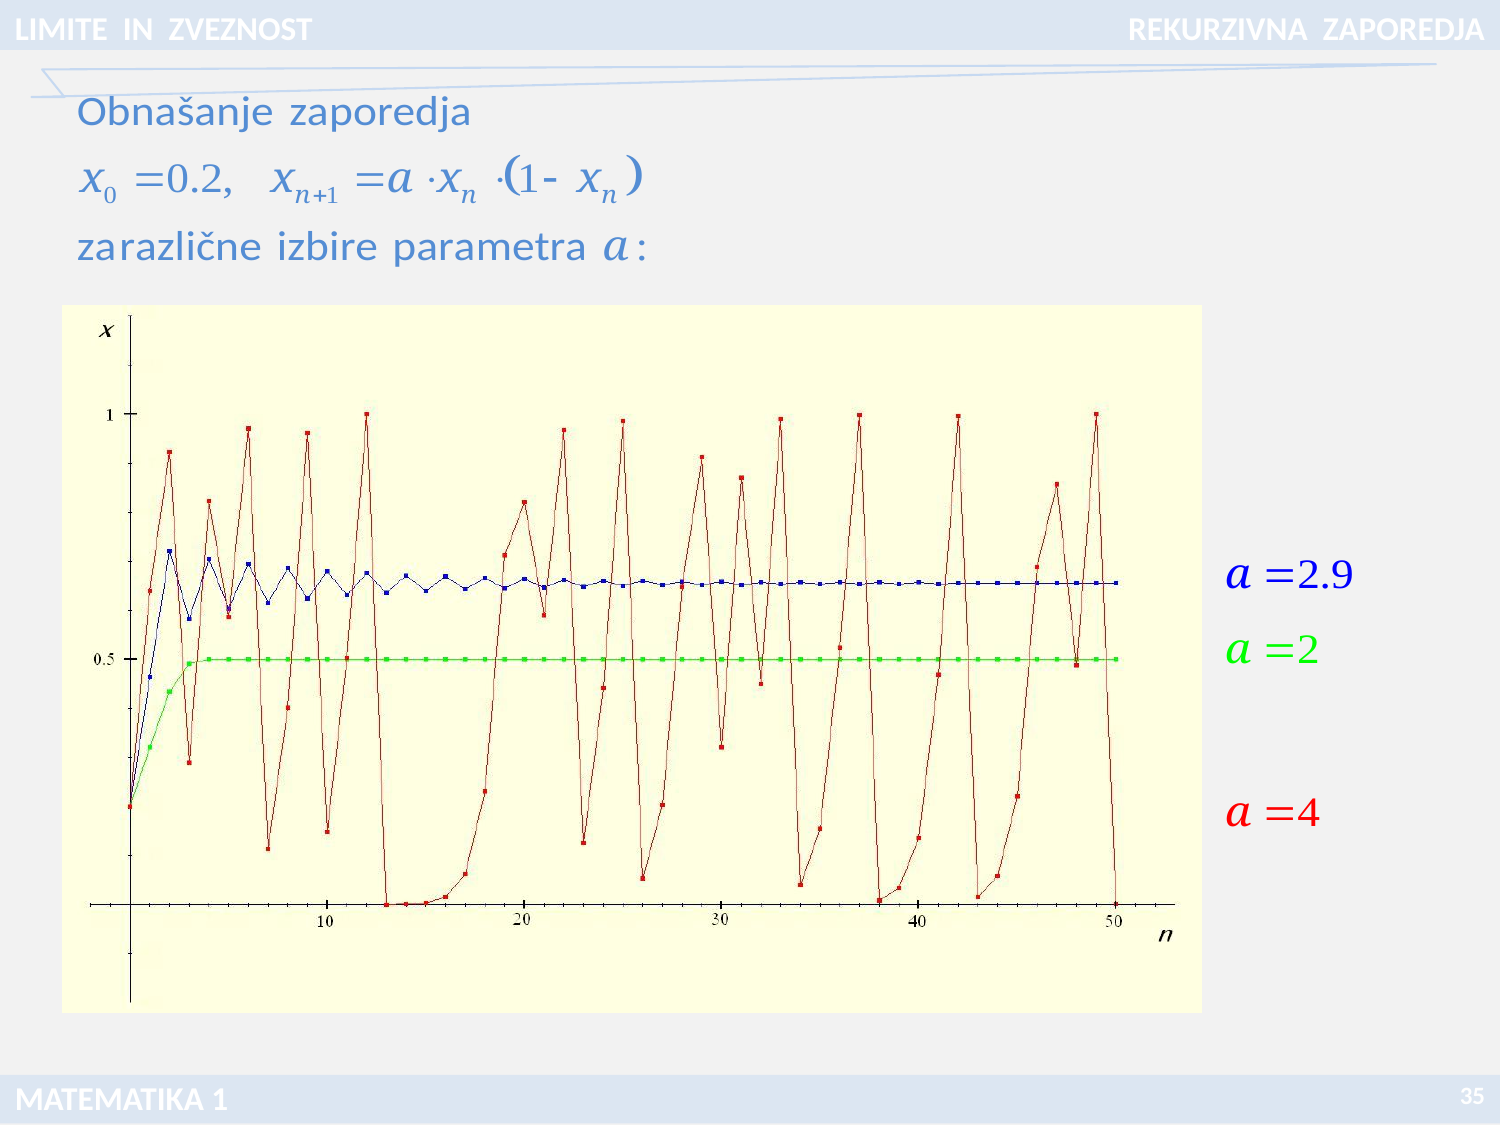

LIMITE IN ZVEZNOST
REKURZIVNA ZAPOREDJA
MATEMATIKA 1